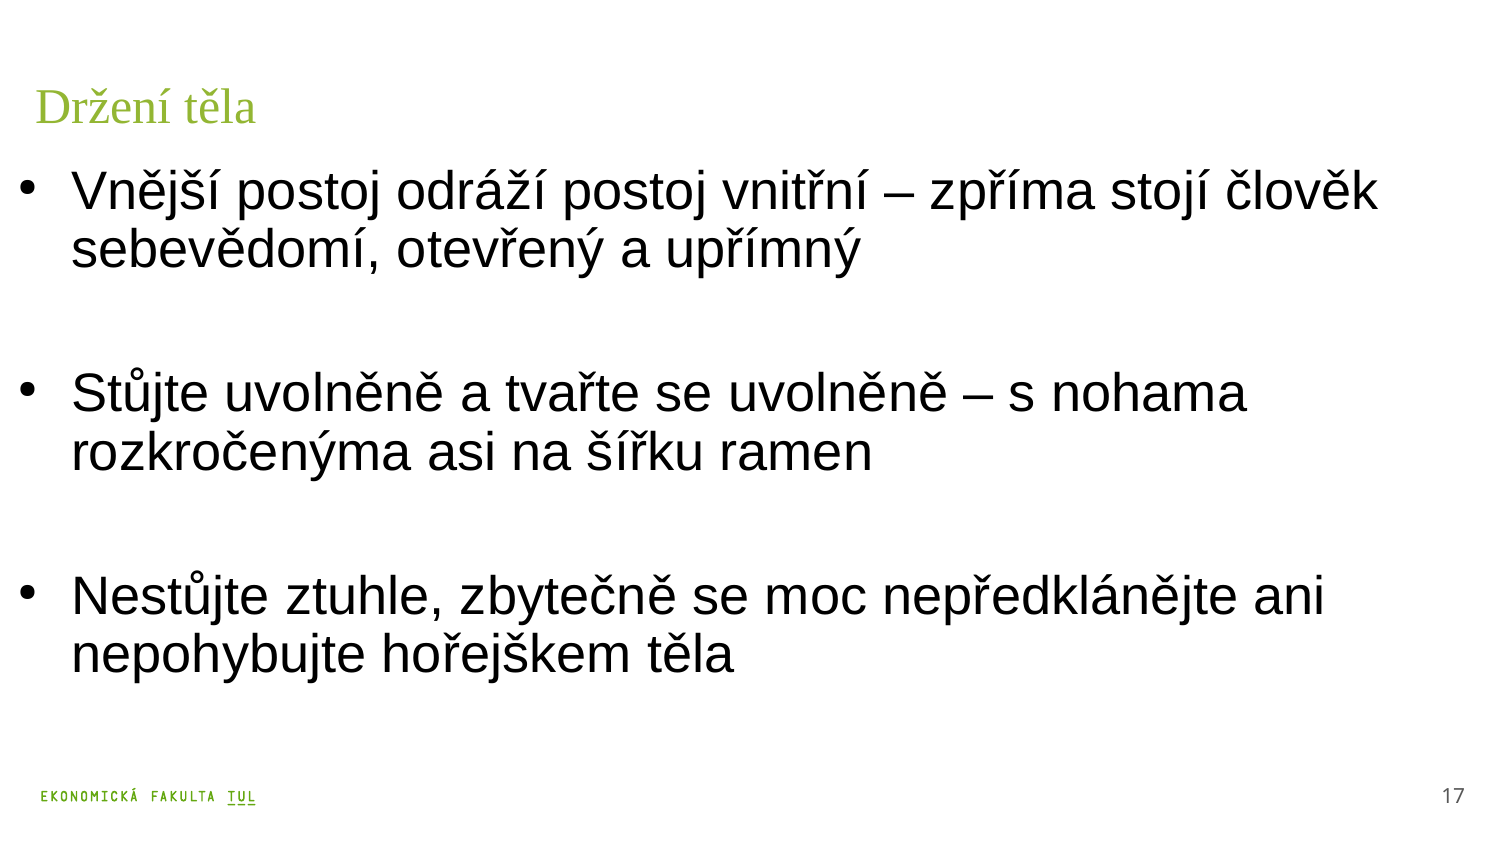

# Držení těla
Vnější postoj odráží postoj vnitřní – zpříma stojí člověk sebevědomí, otevřený a upřímný
Stůjte uvolněně a tvařte se uvolněně – s nohama rozkročenýma asi na šířku ramen
Nestůjte ztuhle, zbytečně se moc nepředklánějte ani nepohybujte hořejškem těla
17